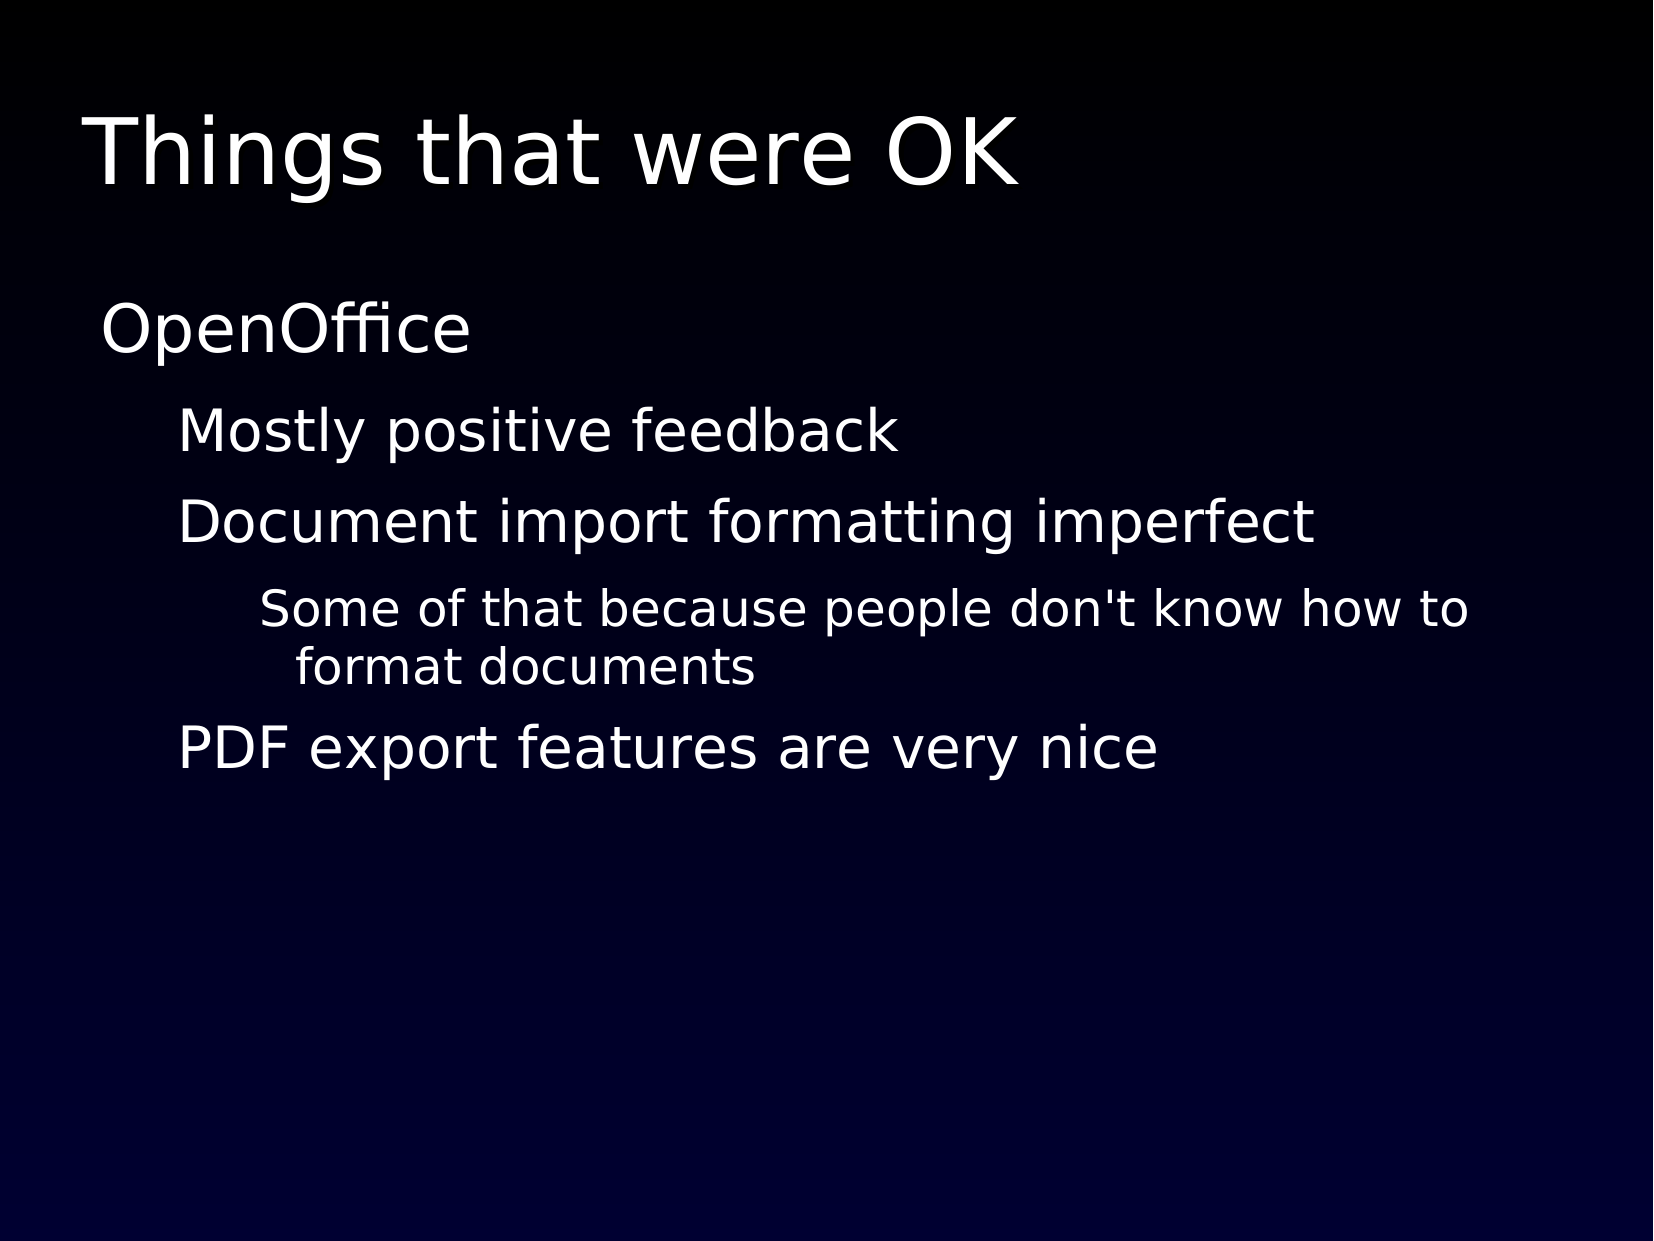

# Things that were OK
OpenOffice
Mostly positive feedback
Document import formatting imperfect
Some of that because people don't know how to format documents
PDF export features are very nice